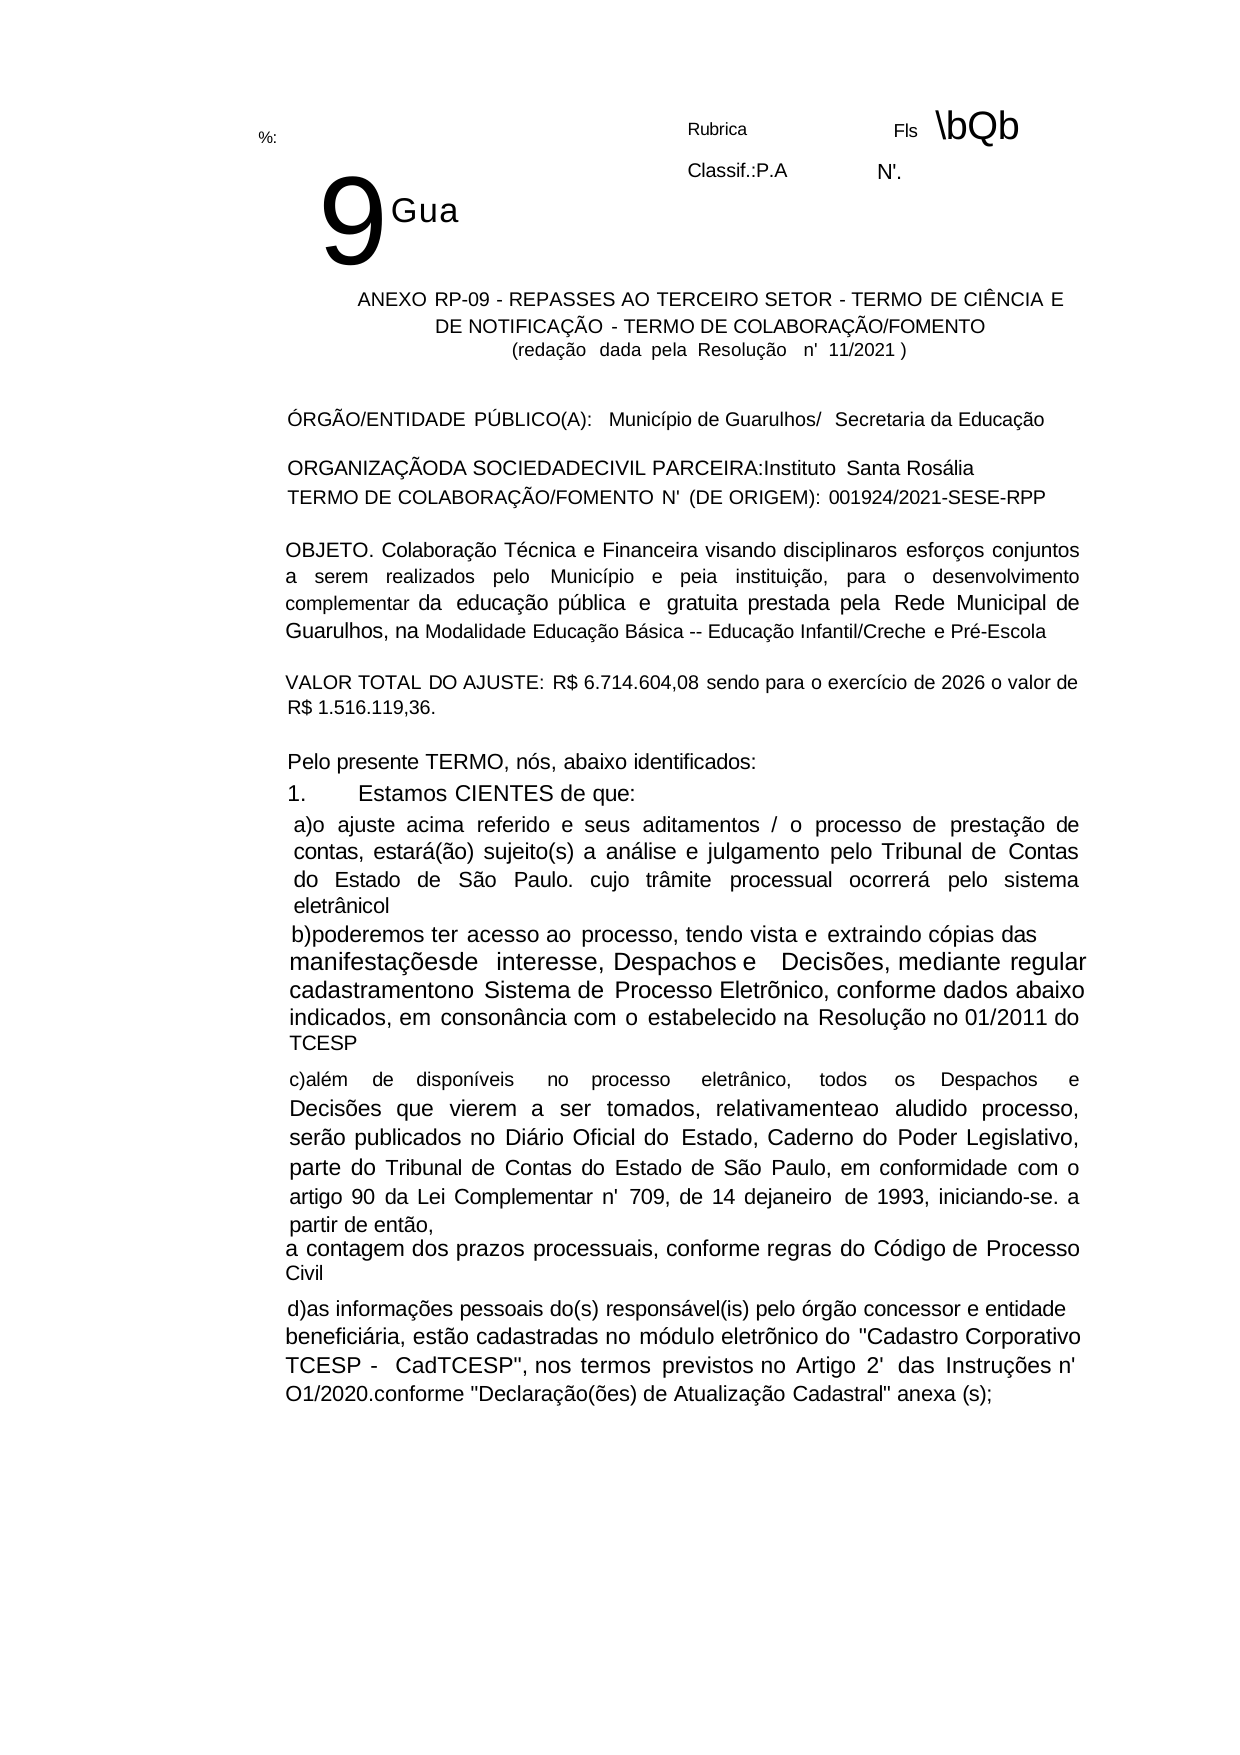

# 9Gua
\bQb
Rubrica
Fls
N'.
%:
Classif.:P.A
ANEXO RP-09 - REPASSES AO TERCEIRO SETOR - TERMO DE CIÊNCIA E DE NOTIFICAÇÃO - TERMO DE COLABORAÇÃO/FOMENTO
(redação dada pela Resolução n' 11/2021 )
ÓRGÃO/ENTIDADE PÚBLICO(A): Município de Guarulhos/ Secretaria da Educação
ORGANIZAÇÃODA SOCIEDADECIVIL PARCEIRA:Instituto Santa Rosália
TERMO DE COLABORAÇÃO/FOMENTO N' (DE ORIGEM): 001924/2021-SESE-RPP
OBJETO. Colaboração Técnica e Financeira visando disciplinaros esforços conjuntos a serem realizados pelo Município e peia instituição, para o desenvolvimento complementar da educação pública e gratuita prestada pela Rede Municipal de Guarulhos, na Modalidade Educação Básica -- Educação Infantil/Creche e Pré-Escola
VALOR TOTAL DO AJUSTE: R$ 6.714.604,08 sendo para o exercício de 2026 o valor de R$ 1.516.119,36.
Pelo presente TERMO, nós, abaixo identificados:
1. Estamos CIENTES de que:
o ajuste acima referido e seus aditamentos / o processo de prestação de contas, estará(ão) sujeito(s) a análise e julgamento pelo Tribunal de Contas do Estado de São Paulo. cujo trâmite processual ocorrerá pelo sistema eletrânicol
poderemos ter acesso ao processo, tendo vista e extraindo cópias das manifestaçõesde interesse, Despachos e	Decisões, mediante regular cadastramentono Sistema de Processo Eletrõnico, conforme dados abaixo indicados, em consonância com o estabelecido na Resolução no 01/2011 do TCESP
além de disponíveis no processo eletrânico, todos os Despachos e Decisões que vierem a ser tomados, relativamenteao aludido processo, serão publicados no Diário Oficial do Estado, Caderno do Poder Legislativo, parte do Tribunal de Contas do Estado de São Paulo, em conformidade com o artigo 90 da Lei Complementar n' 709, de 14 dejaneiro de 1993, iniciando-se. a partir de então,
a contagem dos prazos processuais, conforme regras do Código de Processo
Civil
as informações pessoais do(s) responsável(is) pelo órgão concessor e entidade beneficiária, estão cadastradas no módulo eletrõnico do "Cadastro Corporativo TCESP - CadTCESP", nos termos previstos no Artigo 2' das Instruções n' O1/2020.conforme "Declaração(ões) de Atualização Cadastral" anexa (s);